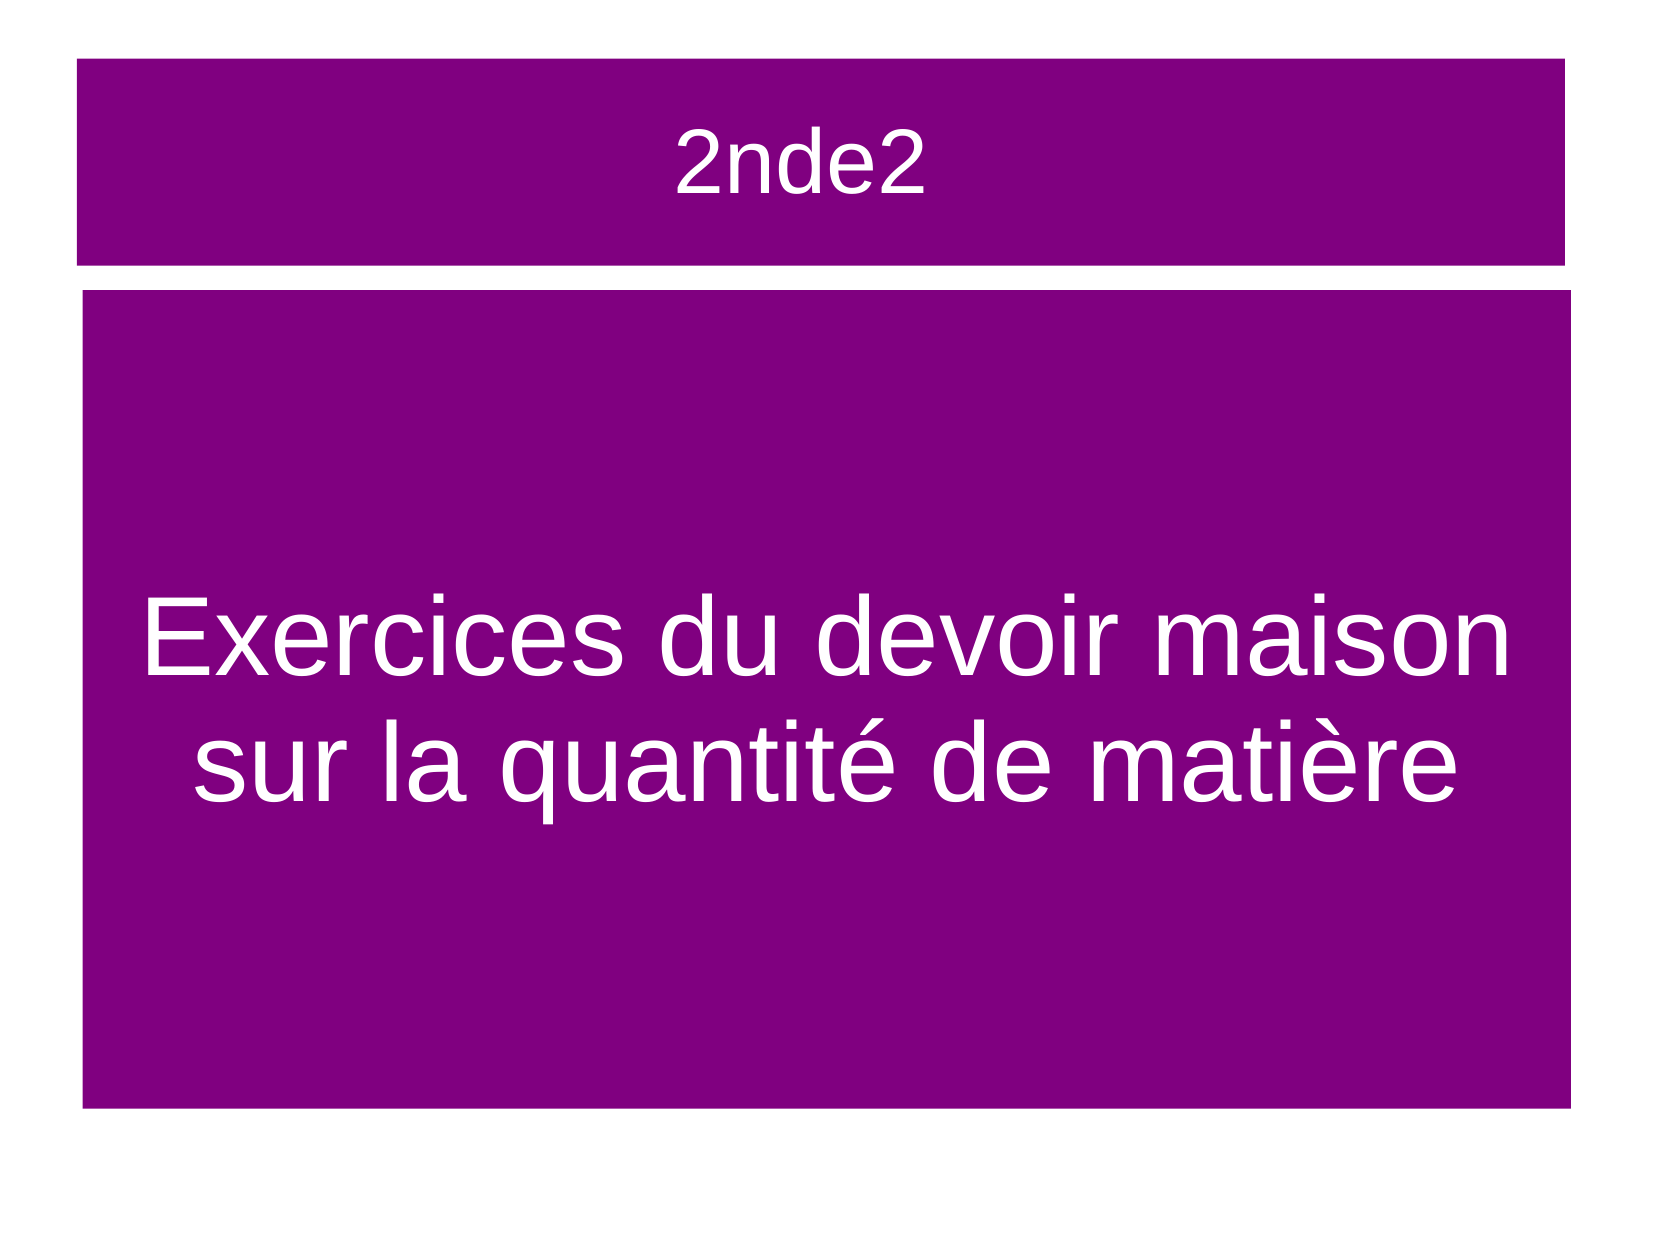

# 2nde2
Exercices du devoir maison sur la quantité de matière